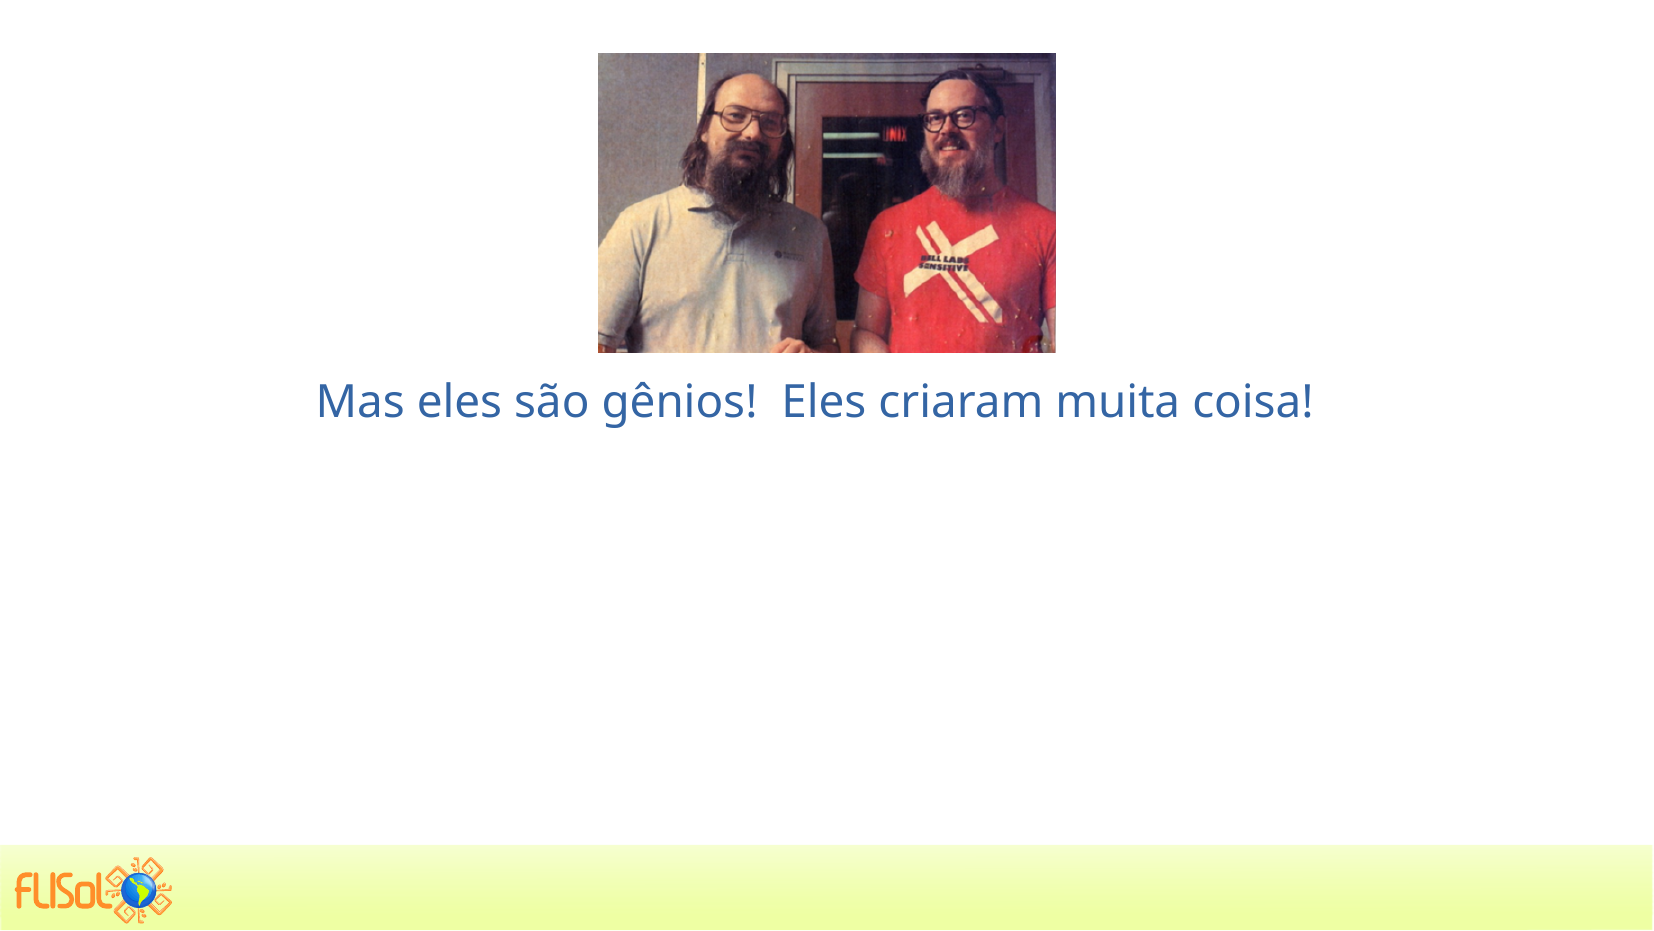

Mas eles são gênios! Eles criaram muita coisa!